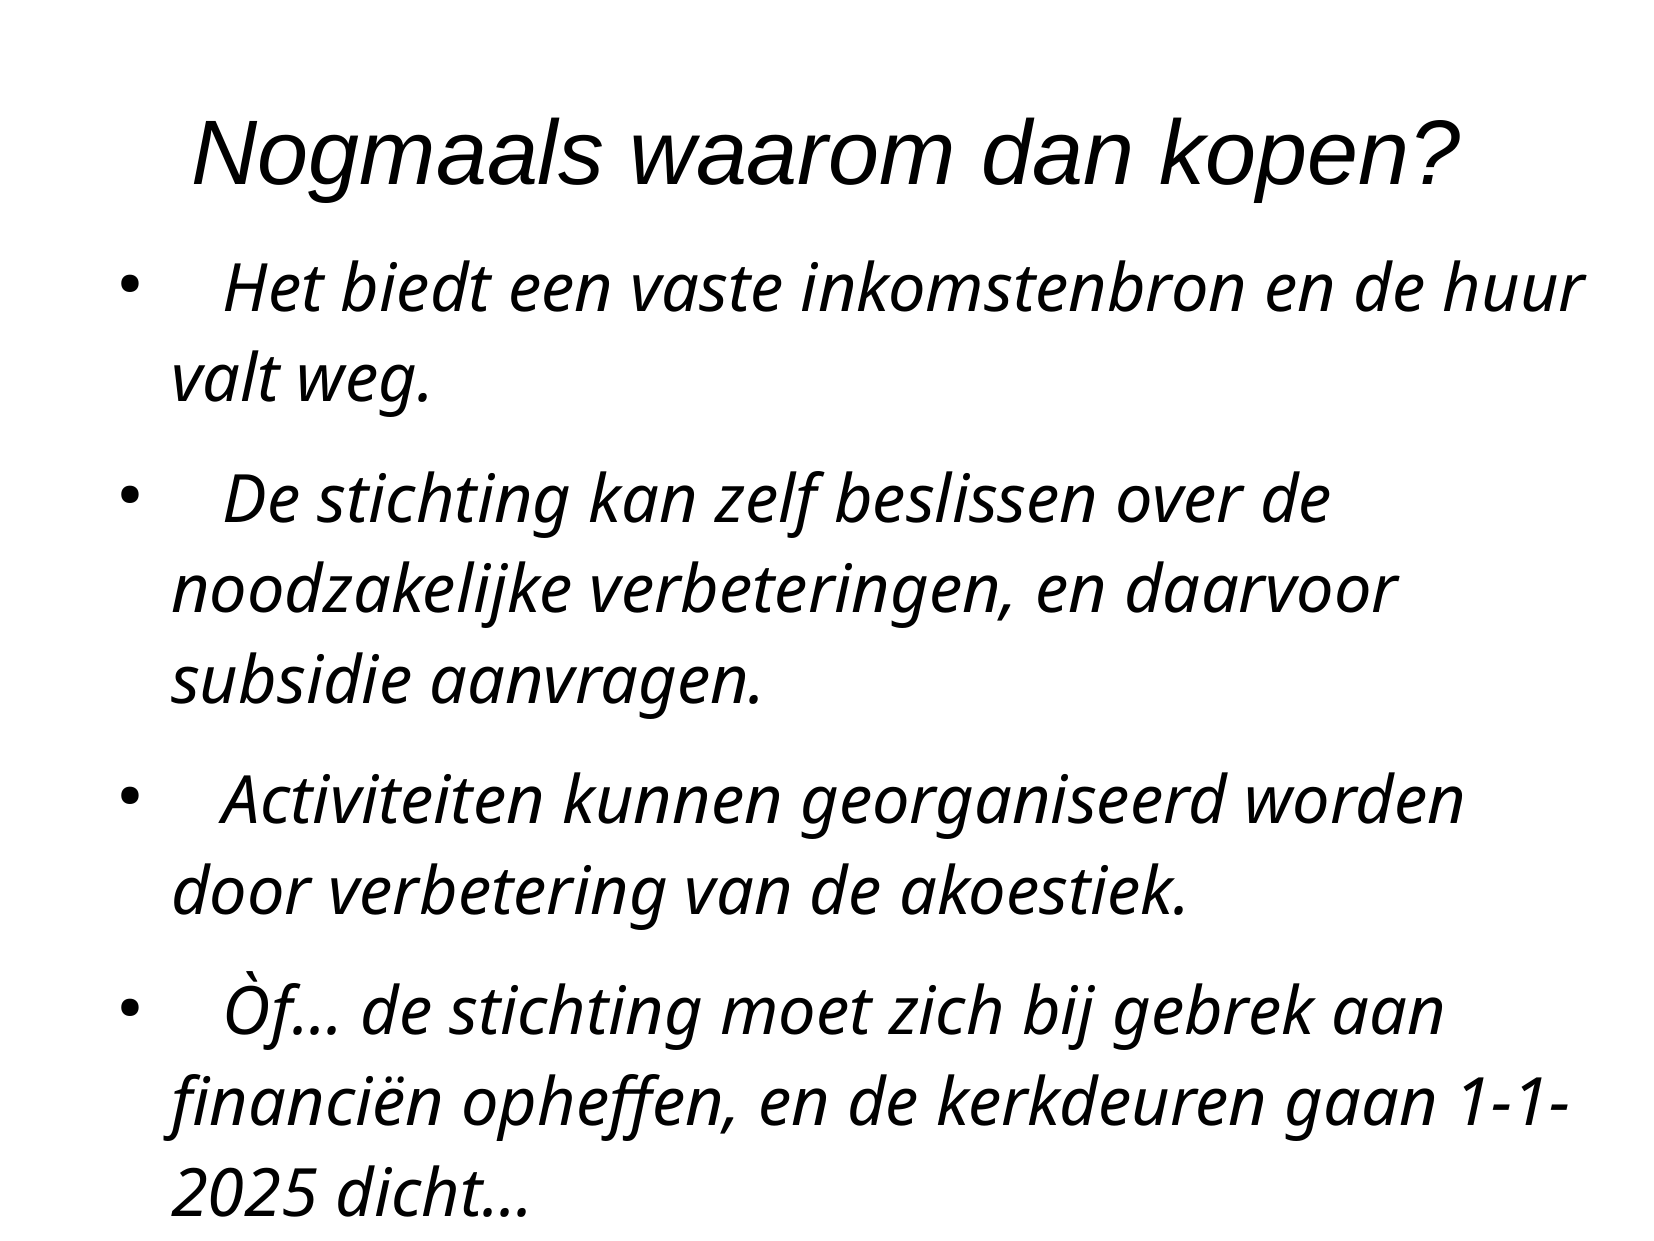

# Nogmaals waarom dan kopen?
 Het biedt een vaste inkomstenbron en de huur valt weg.
 De stichting kan zelf beslissen over de noodzakelijke verbeteringen, en daarvoor subsidie aanvragen.
 Activiteiten kunnen georganiseerd worden door verbetering van de akoestiek.
 Òf... de stichting moet zich bij gebrek aan financiën opheffen, en de kerkdeuren gaan 1-1-2025 dicht...